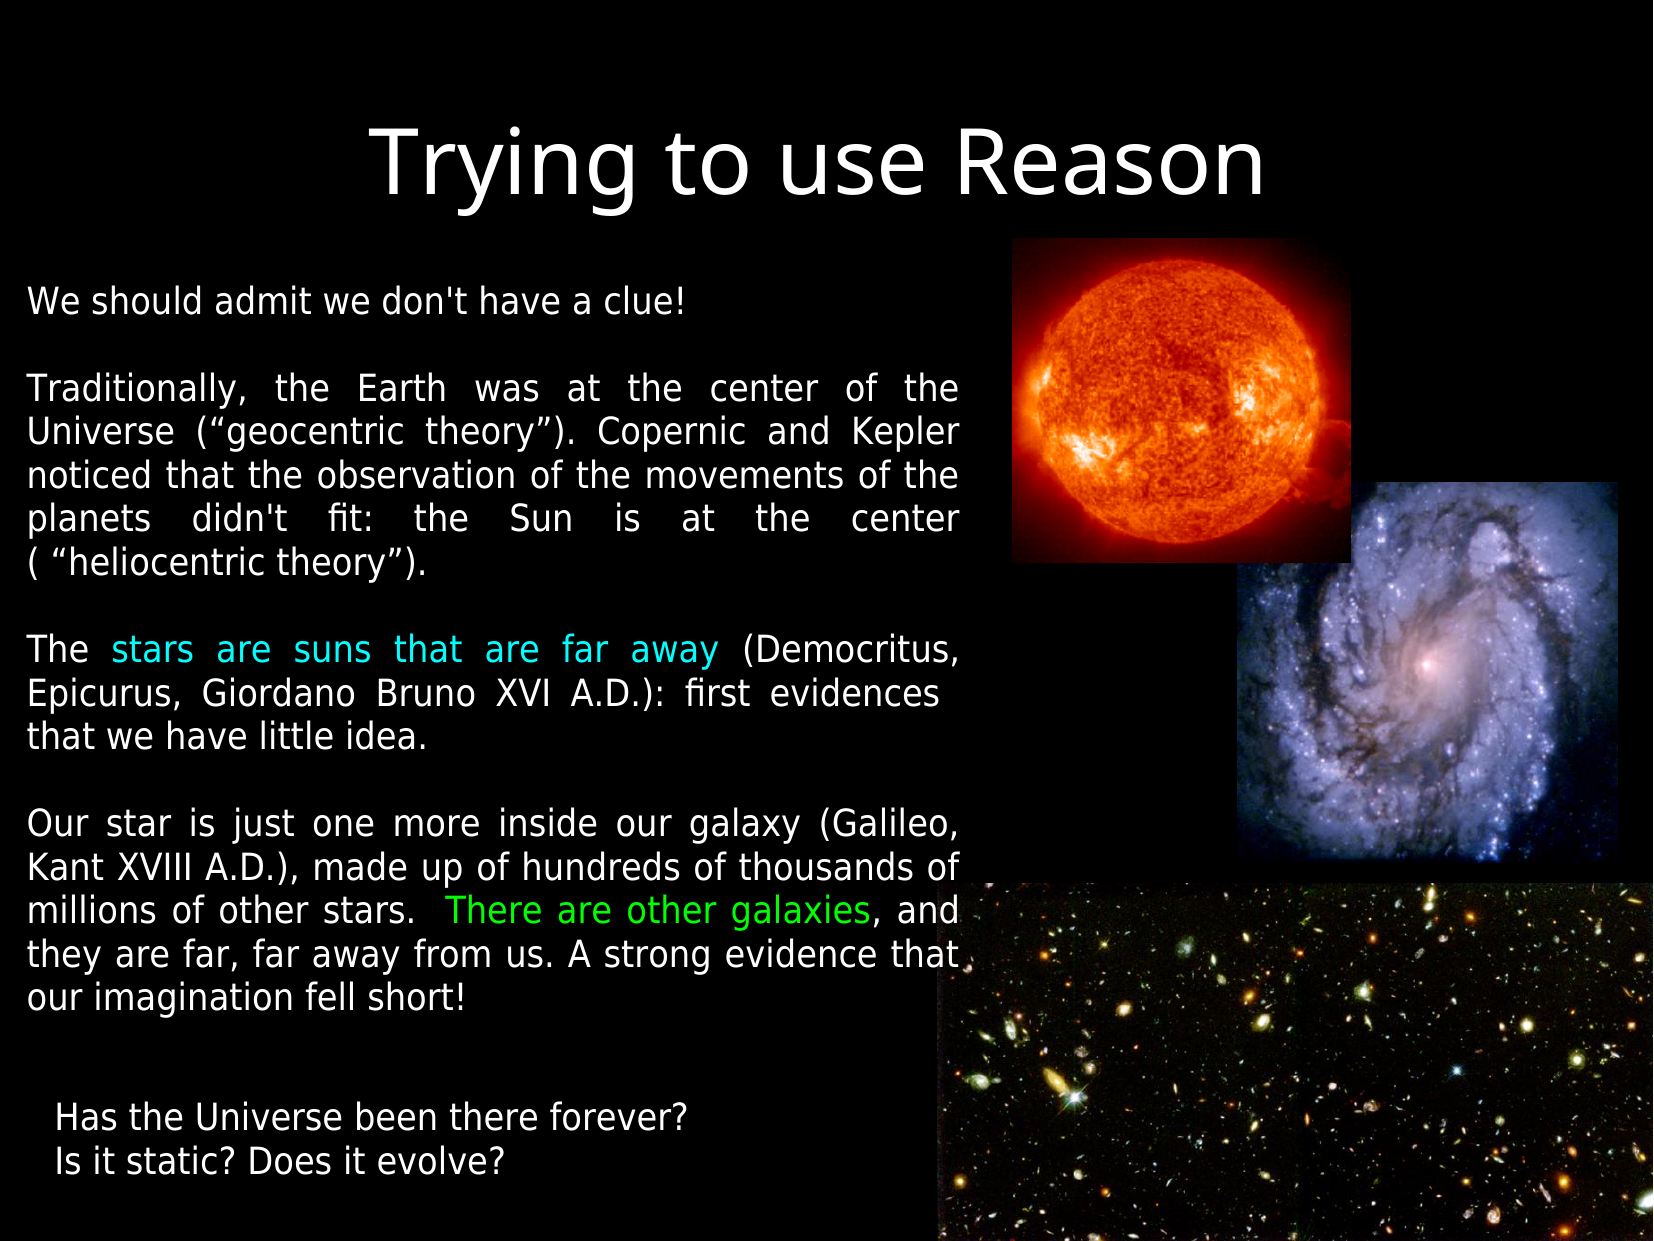

# Trying to use Reason
We should admit we don't have a clue!
Traditionally, the Earth was at the center of the Universe (“geocentric theory”). Copernic and Kepler noticed that the observation of the movements of the planets didn't fit: the Sun is at the center ( “heliocentric theory”).
The stars are suns that are far away (Democritus, Epicurus, Giordano Bruno XVI A.D.): first evidences that we have little idea.
Our star is just one more inside our galaxy (Galileo, Kant XVIII A.D.), made up of hundreds of thousands of millions of other stars. There are other galaxies, and they are far, far away from us. A strong evidence that our imagination fell short!
Has the Universe been there forever?
Is it static? Does it evolve?